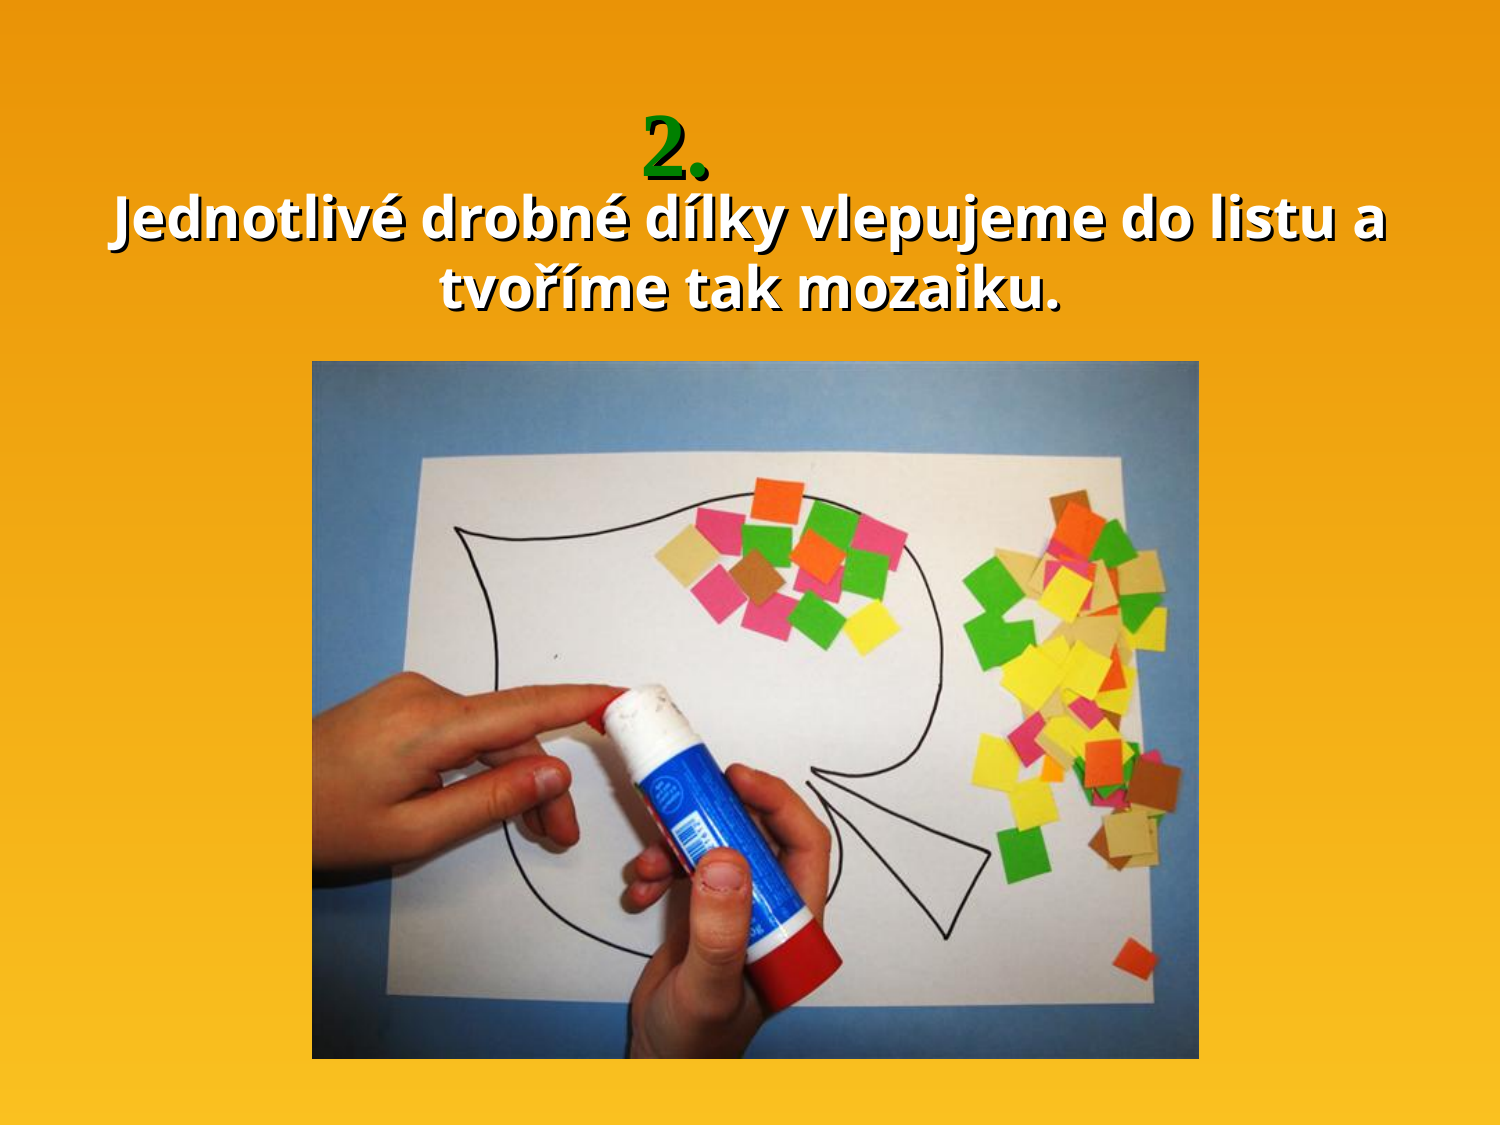

# 2.
Jednotlivé drobné dílky vlepujeme do listu a tvoříme tak mozaiku.